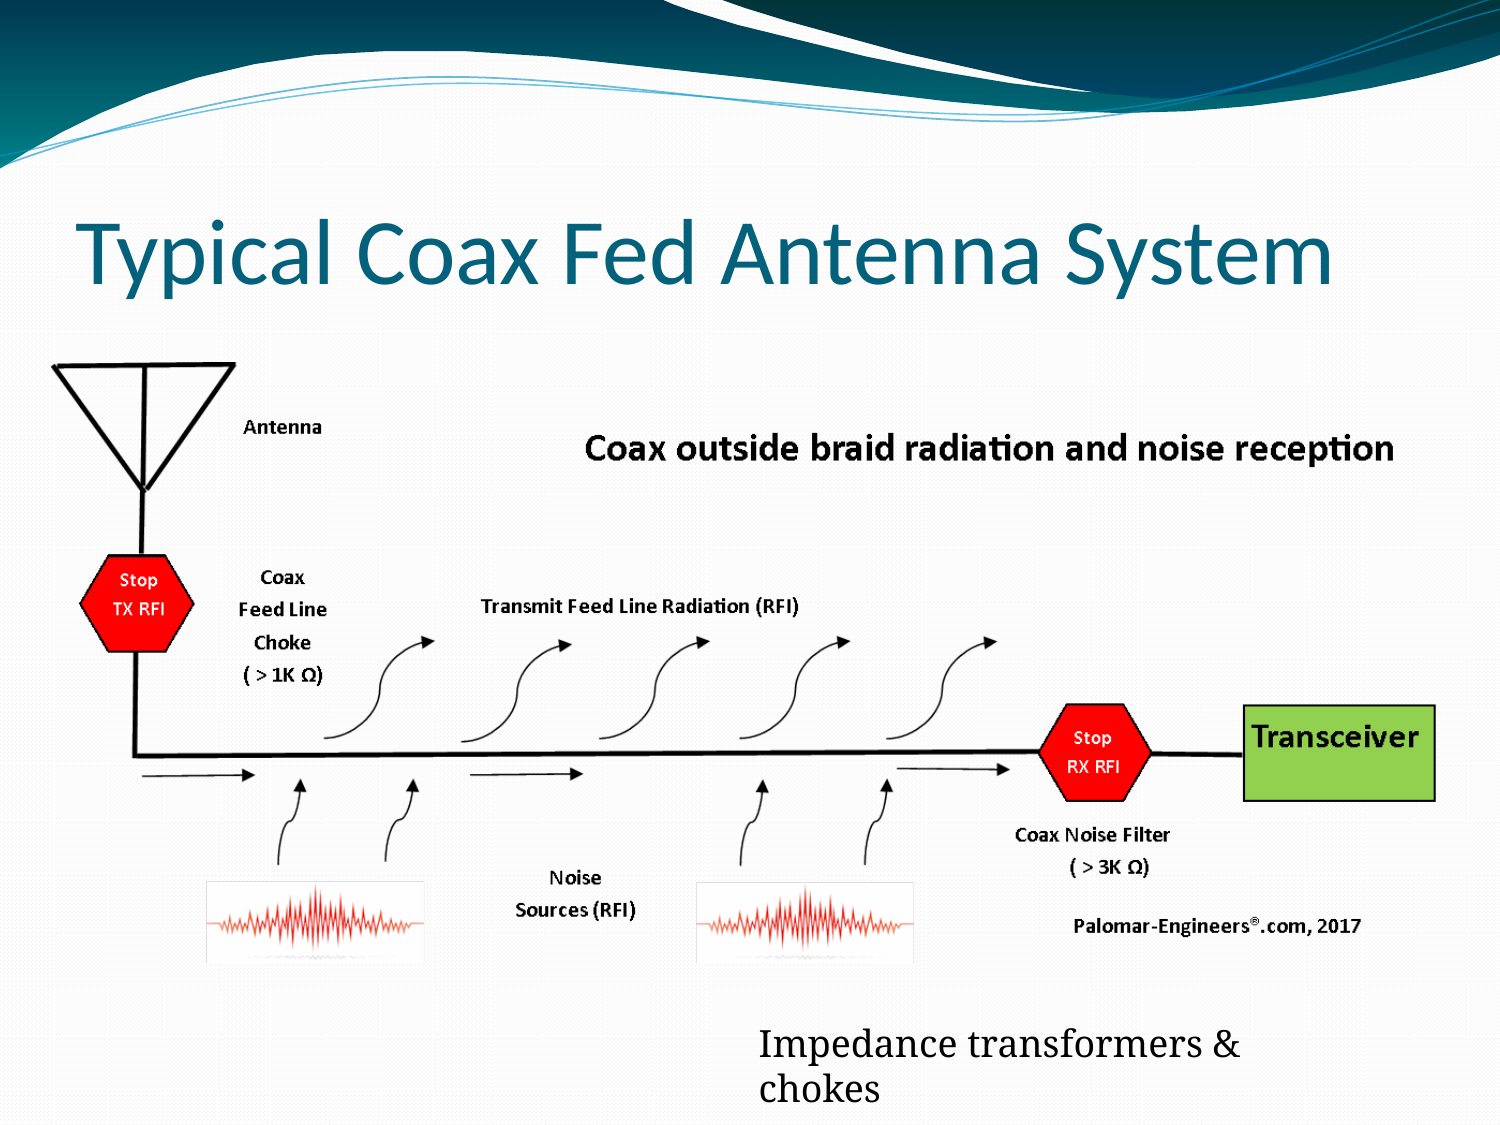

# Typical Coax Fed Antenna System
Impedance transformers & chokes